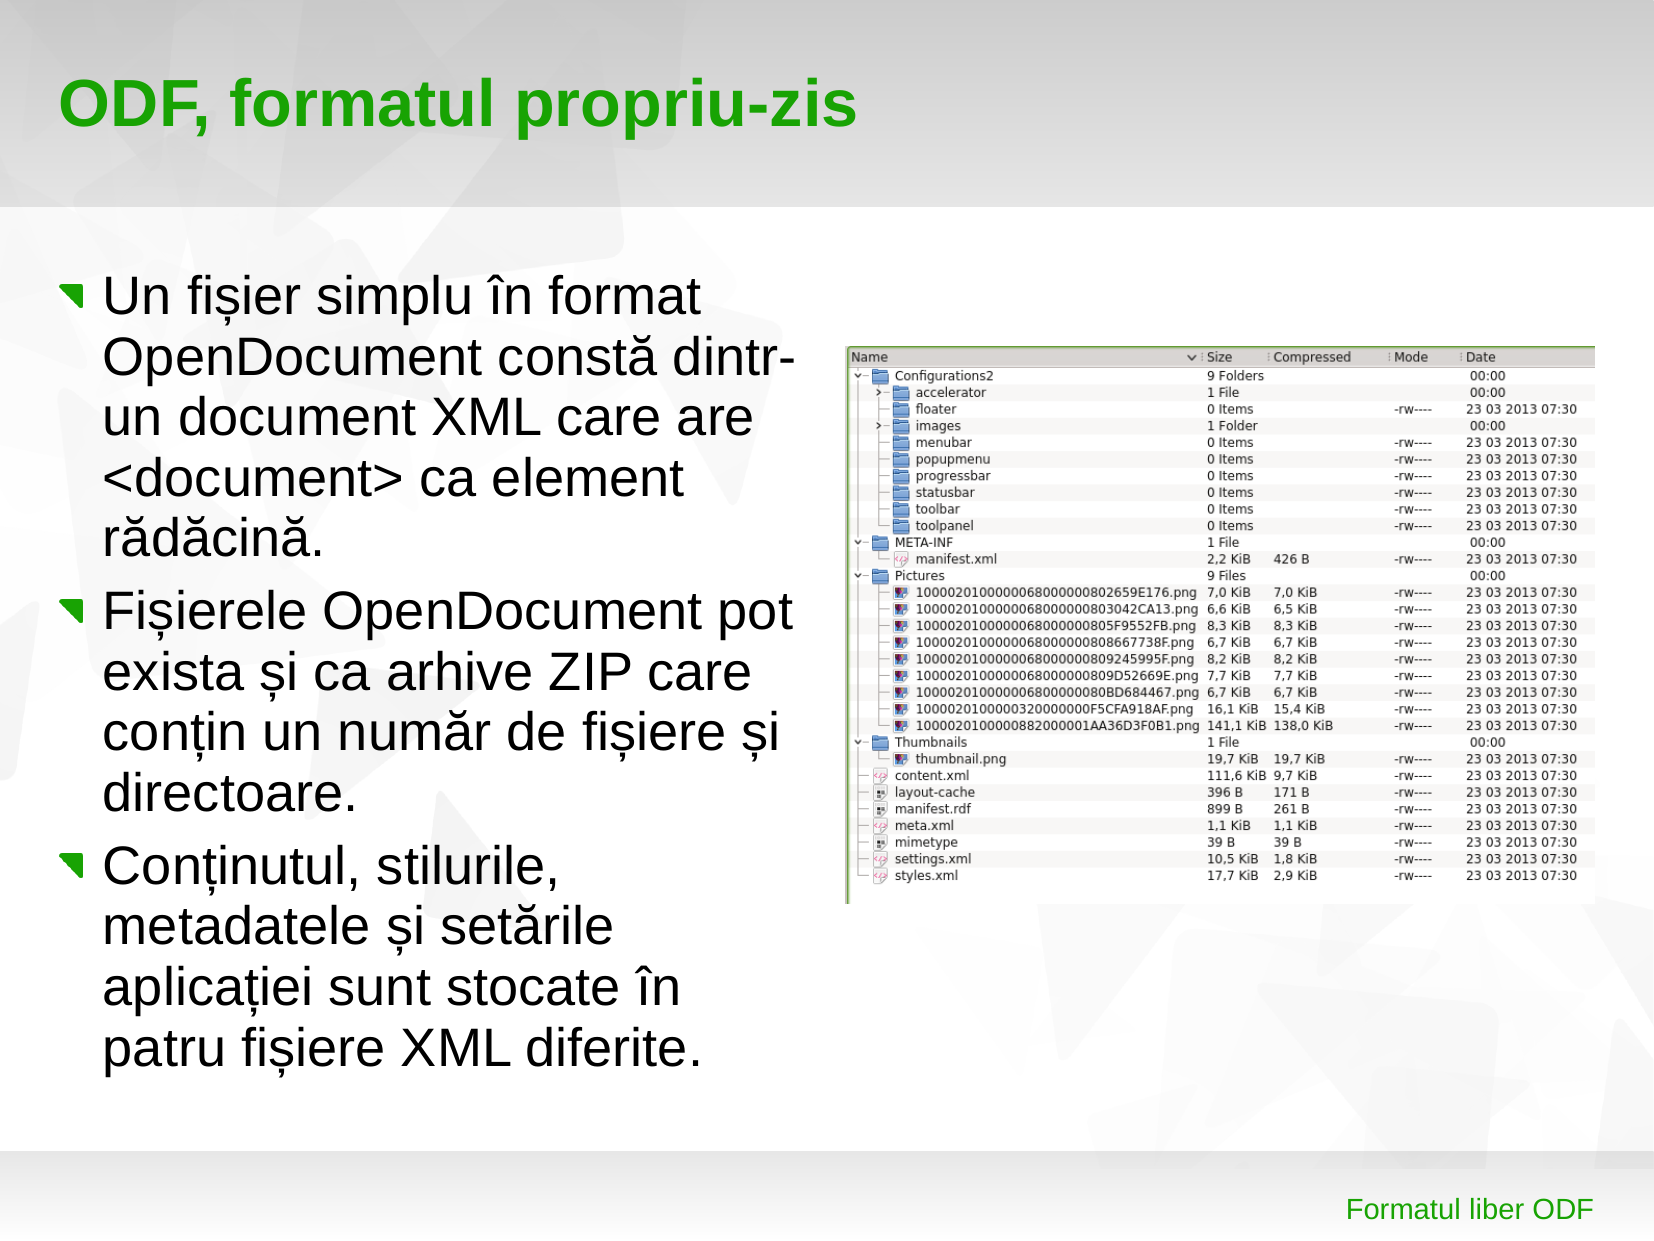

# ODF, formatul propriu-zis
Un fișier simplu în format OpenDocument constă dintr-un document XML care are <document> ca element rădăcină.
Fișierele OpenDocument pot exista și ca arhive ZIP care conțin un număr de fișiere și directoare.
Conținutul, stilurile, metadatele și setările aplicației sunt stocate în patru fișiere XML diferite.
Formatul liber ODF